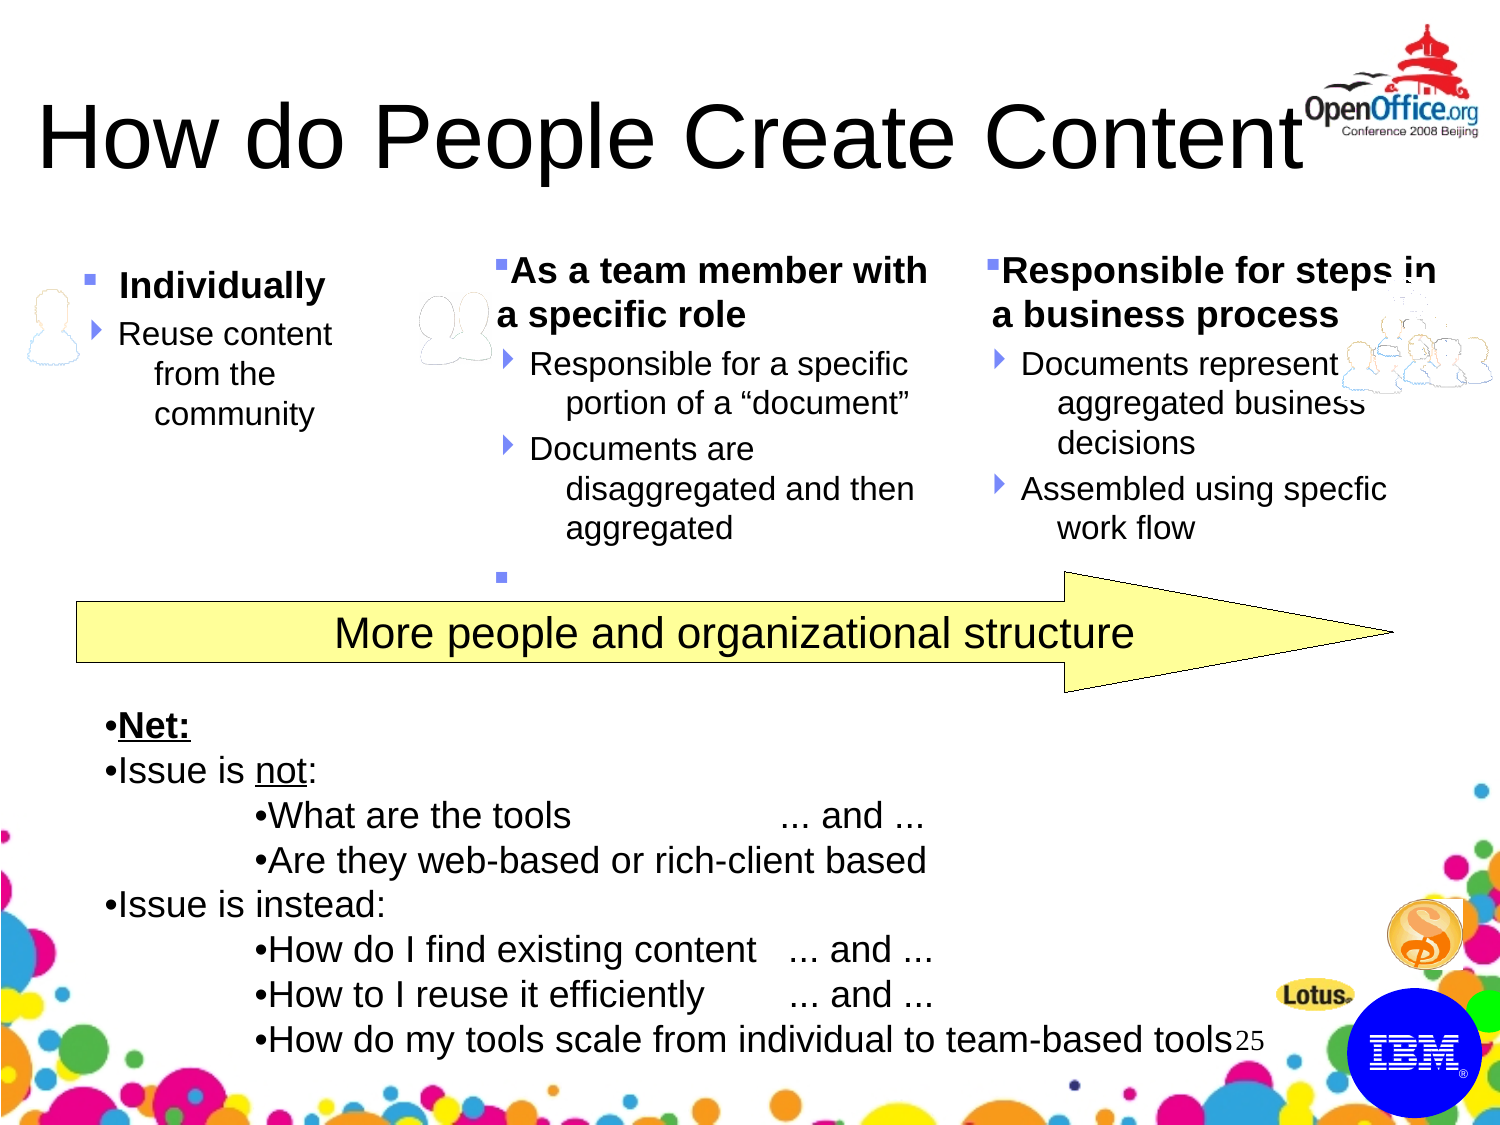

# How do People Create Content
As a team member with a specific role
Responsible for a specific portion of a “document”
Documents are disaggregated and then aggregated
Responsible for steps in a business process
Documents represent aggregated business decisions
Assembled using specfic work flow
Individually
Reuse content from the community
More people and organizational structure
Net:
Issue is not:
What are the tools 			... and ...
Are they web-based or rich-client based
Issue is instead:
How do I find existing content ... and ...
How to I reuse it efficiently ... and ...
How do my tools scale from individual to team-based tools
25